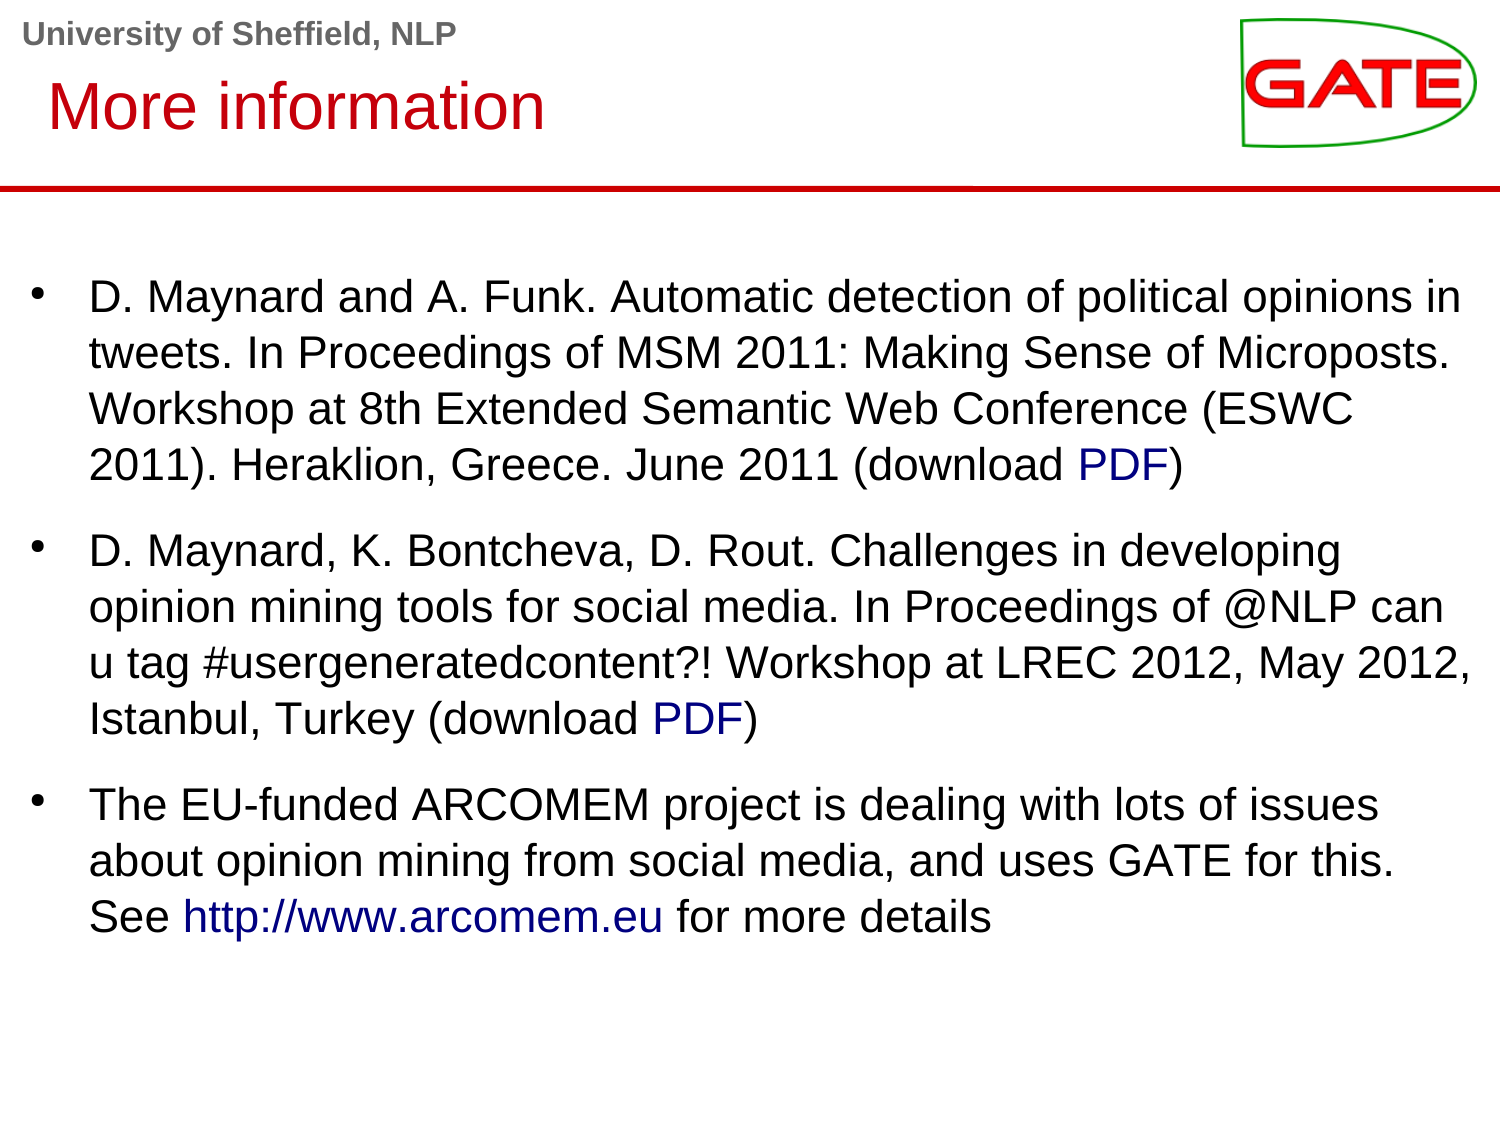

# More information
D. Maynard and A. Funk. Automatic detection of political opinions in tweets. In Proceedings of MSM 2011: Making Sense of Microposts. Workshop at 8th Extended Semantic Web Conference (ESWC 2011). Heraklion, Greece. June 2011 (download PDF)
D. Maynard, K. Bontcheva, D. Rout. Challenges in developing opinion mining tools for social media. In Proceedings of @NLP can u tag #usergeneratedcontent?! Workshop at LREC 2012, May 2012, Istanbul, Turkey (download PDF)
The EU-funded ARCOMEM project is dealing with lots of issues about opinion mining from social media, and uses GATE for this. See http://www.arcomem.eu for more details